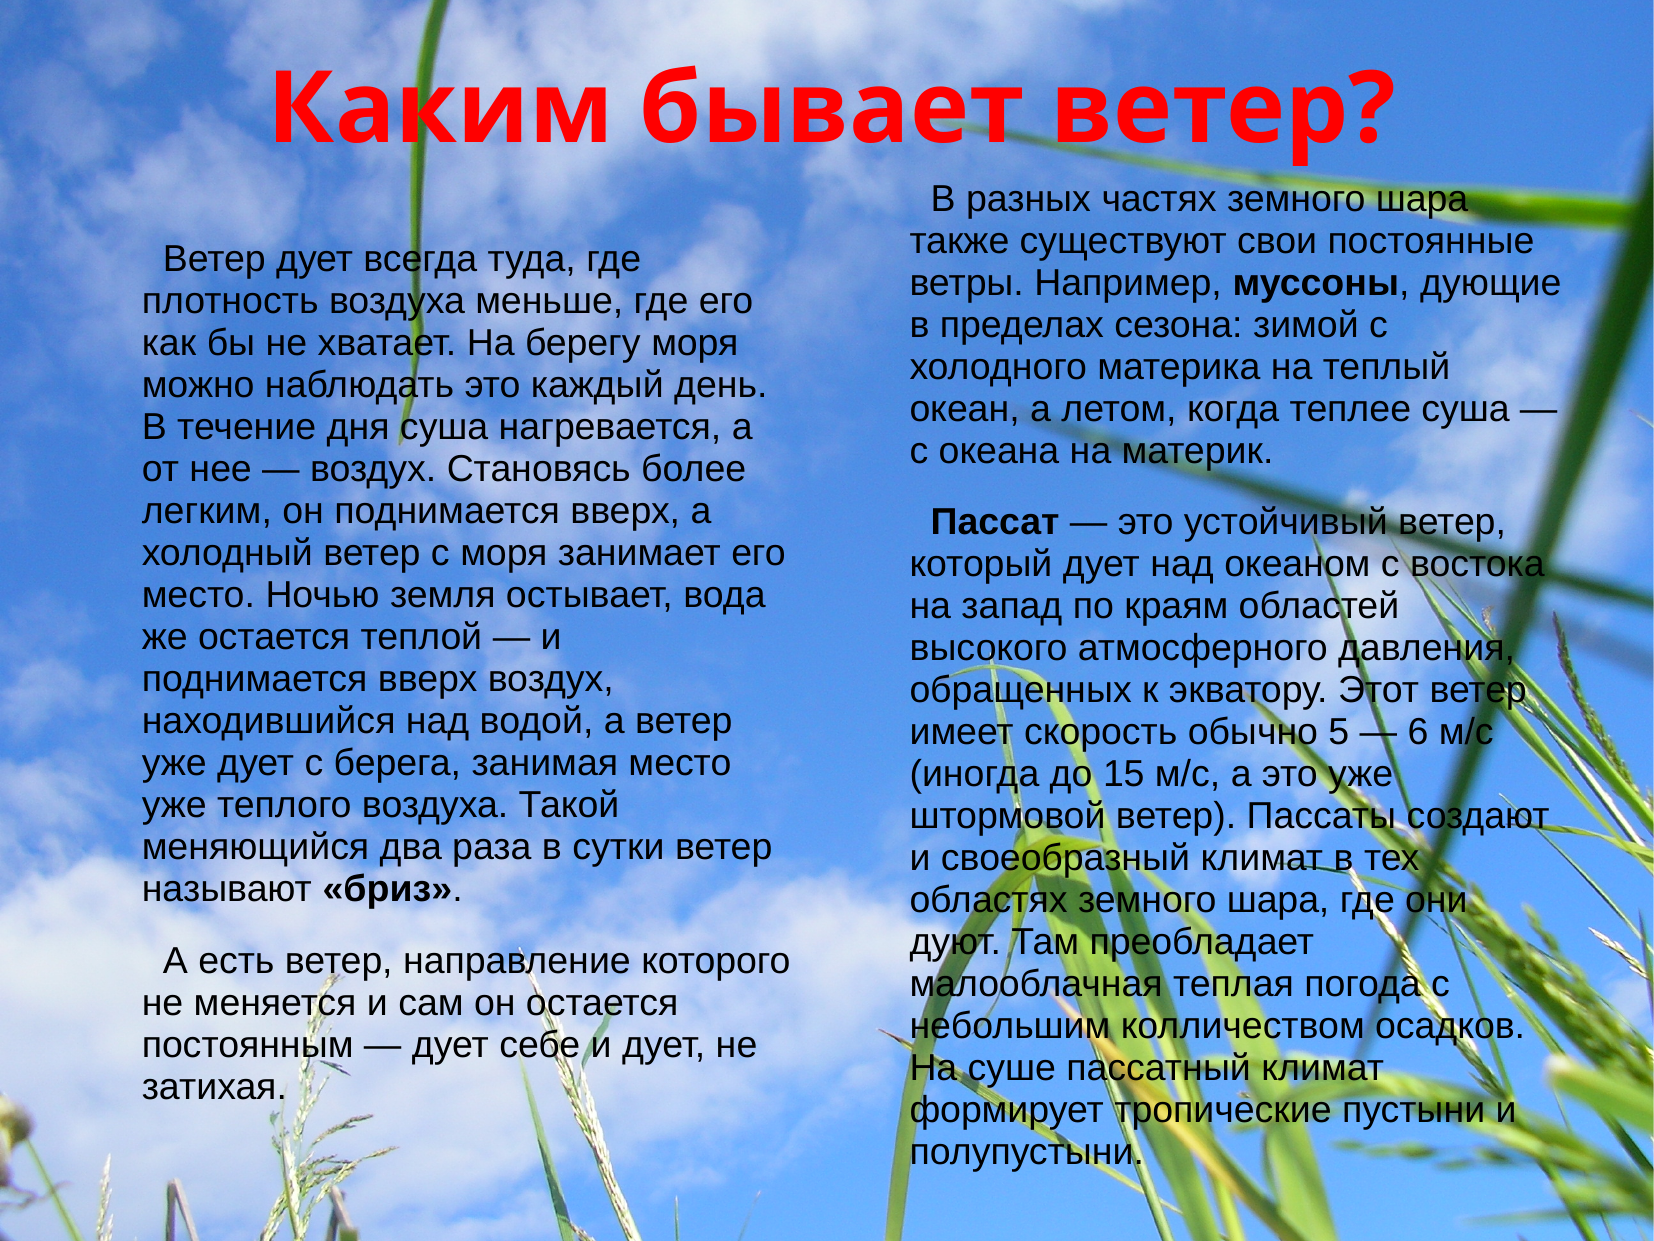

# Каким бывает ветер?
 В разных частях земного шара также существуют свои постоянные ветры. Например, муссоны, дующие в пределах сезона: зимой с холодного материка на теплый океан, а летом, когда теплее суша — с океана на материк.
 Пассат — это устойчивый ветер, который дует над океаном с востока на запад по краям областей высокого атмосферного давления, обращенных к экватору. Этот ветер имеет скорость обычно 5 — 6 м/с (иногда до 15 м/с, а это уже штормовой ветер). Пассаты создают и своеобразный климат в тех областях земного шара, где они дуют. Там преобладает малооблачная теплая погода с небольшим колличеством осадков. На суше пассатный климат формирует тропические пустыни и полупустыни.
 Ветер дует всегда туда, где плотность воздуха меньше, где его как бы не хватает. На берегу моря можно наблюдать это каждый день. В течение дня суша нагревается, а от нее — воздух. Становясь более легким, он поднимается вверх, а холодный ветер с моря занимает его место. Ночью земля остывает, вода же остается теплой — и поднимается вверх воздух, находившийся над водой, а ветер уже дует с берега, занимая место уже теплого воздуха. Такой меняющийся два раза в сутки ветер называют «бриз».
 А есть ветер, направление которого не меняется и сам он остается постоянным — дует себе и дует, не затихая.